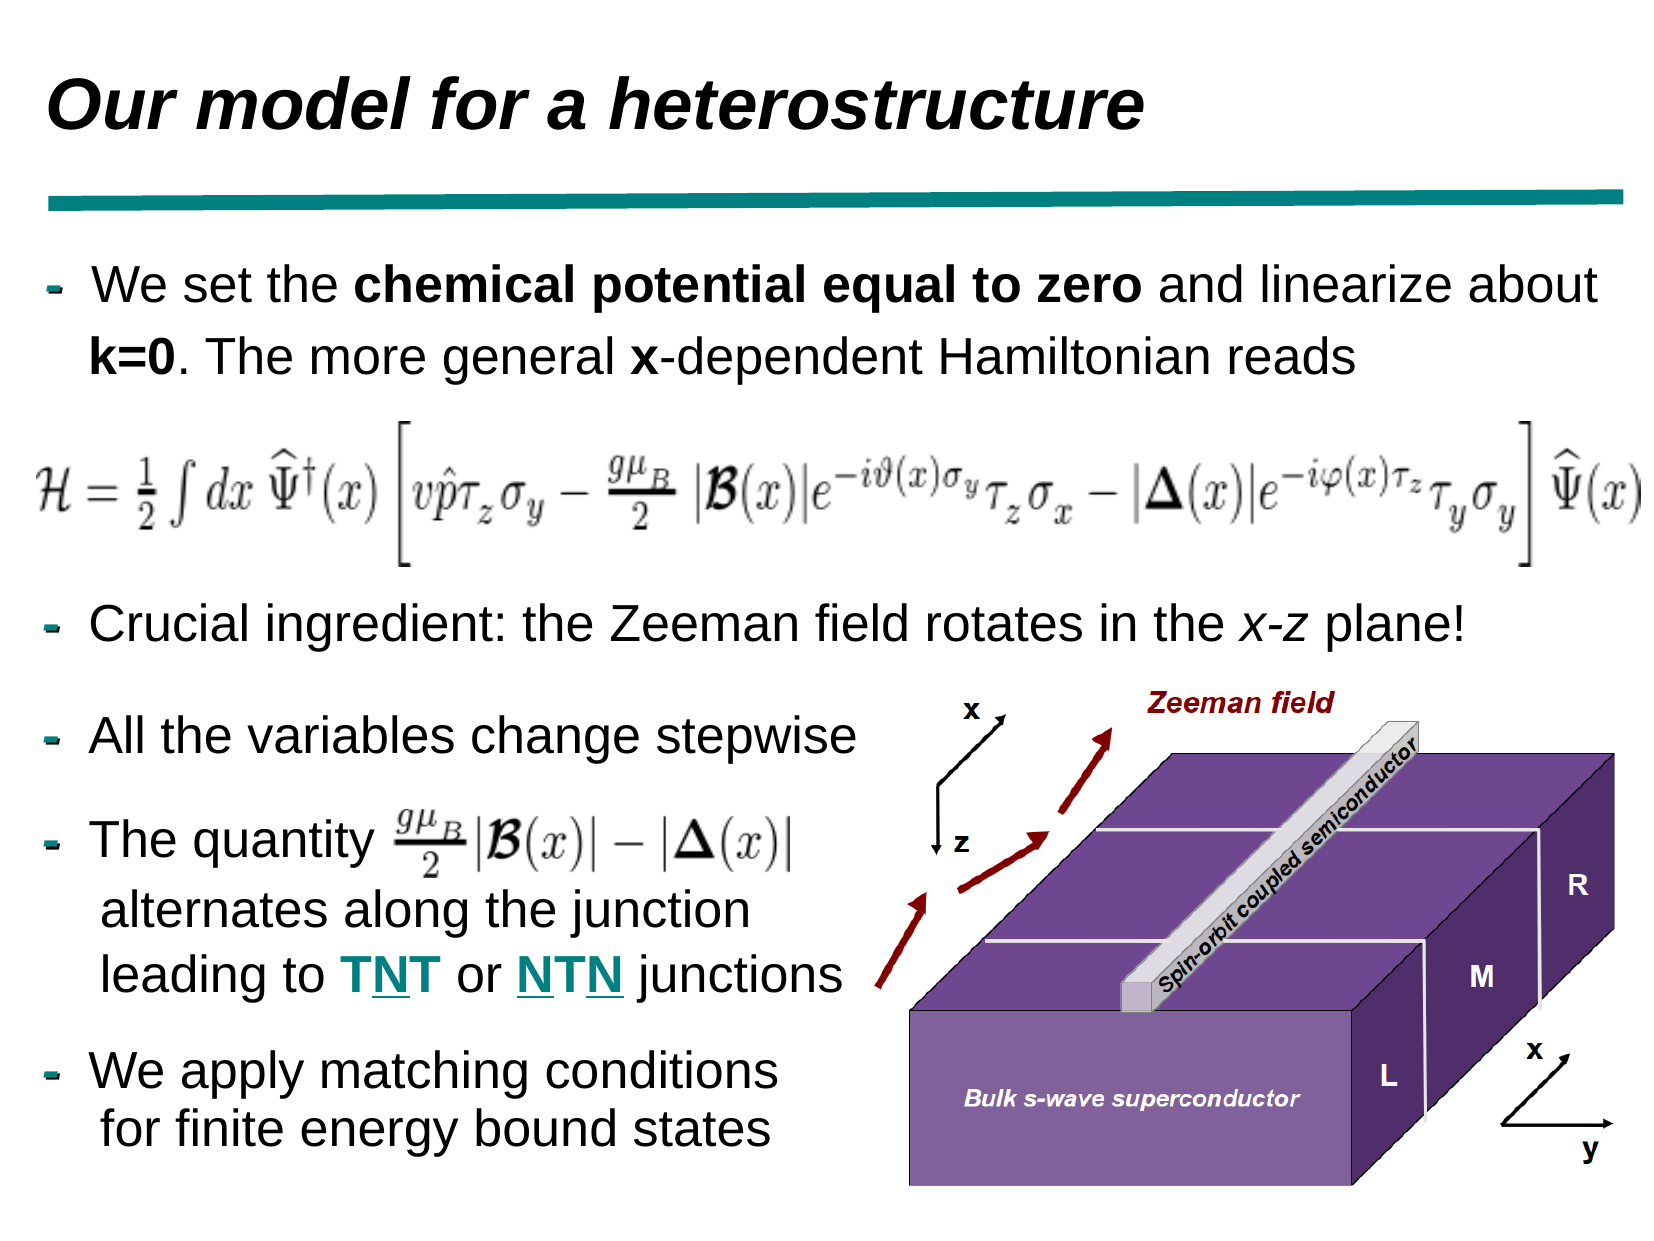

Our model for a heterostructure
- We set the chemical potential equal to zero and linearize about k=0. The more general x-dependent Hamiltonian reads
- Crucial ingredient: the Zeeman field rotates in the x-z plane!
- All the variables change stepwise
- The quantity
 alternates along the junction
 leading to TNT or NTN junctions
- We apply matching conditions
 for finite energy bound states